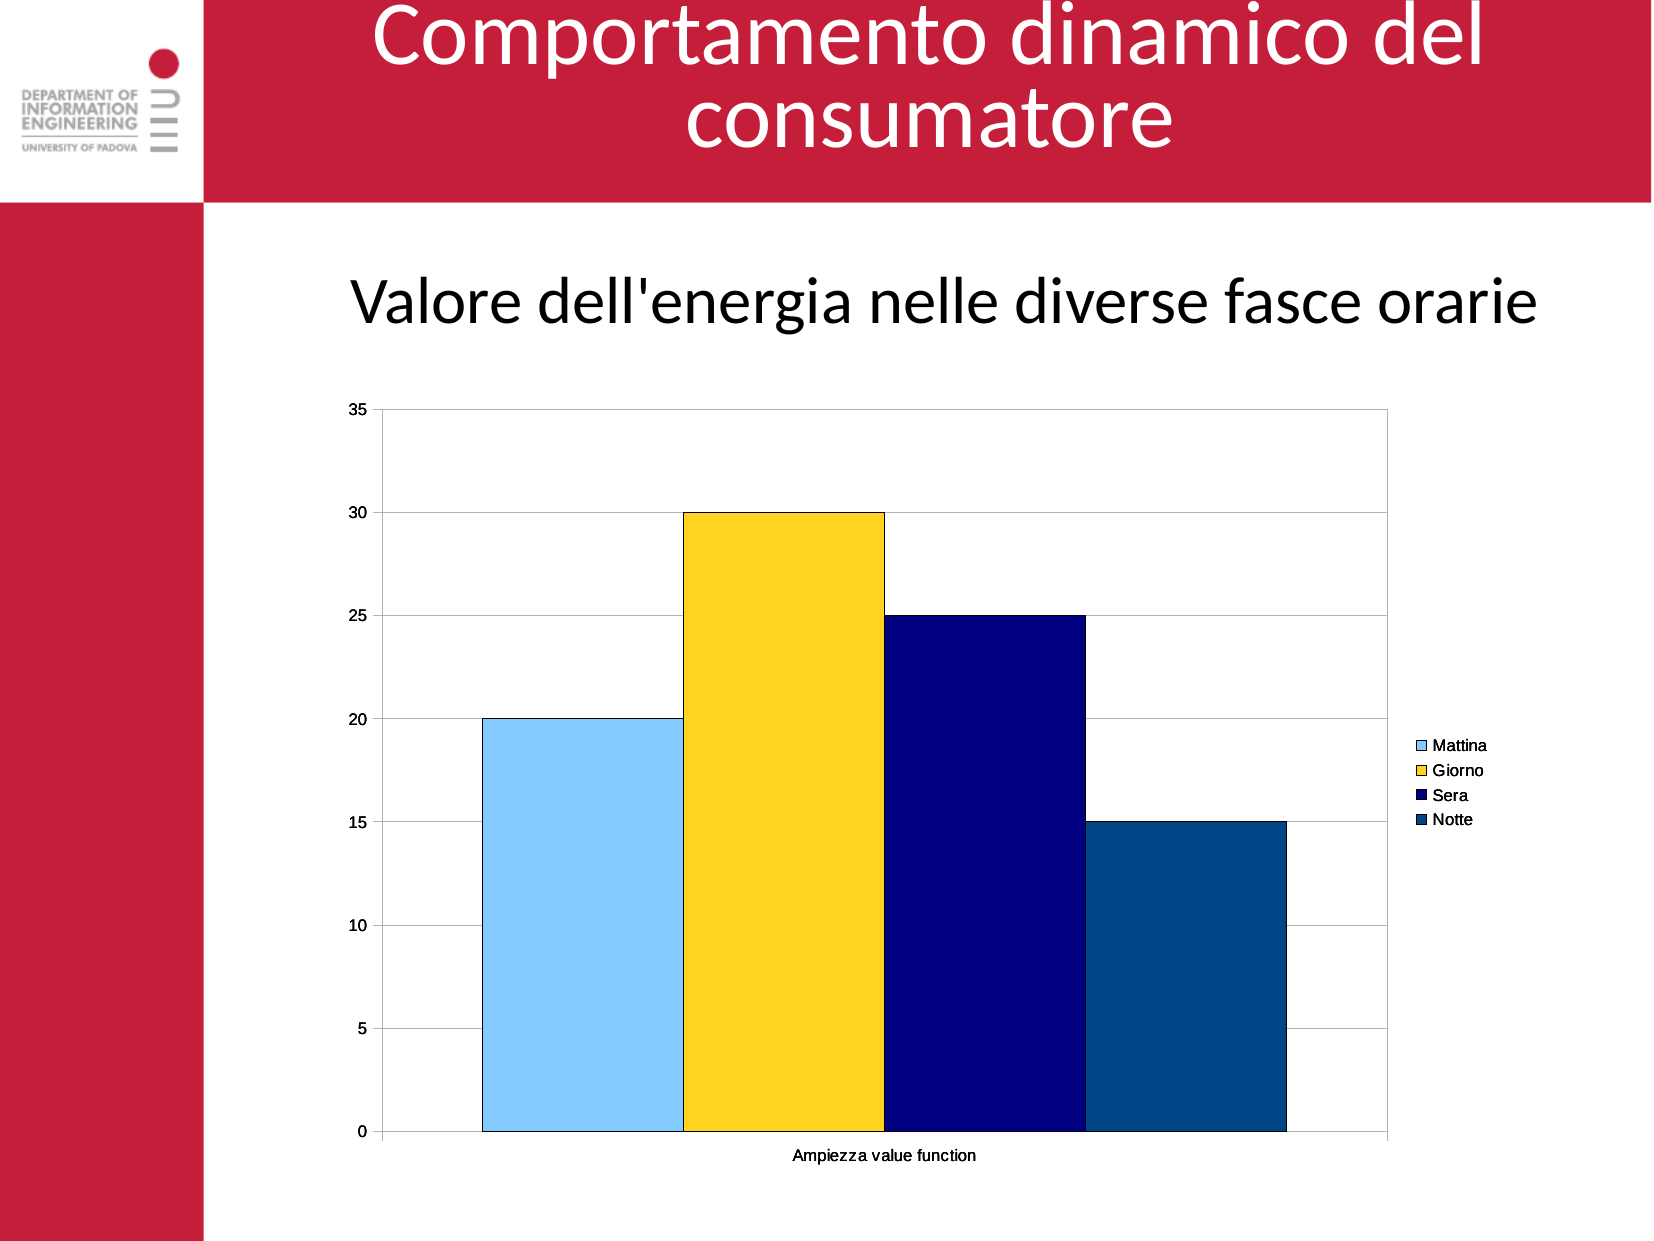

Comportamento dinamico del
consumatore
Valore dell'energia nelle diverse fasce orarie
### Chart
| Category | Mattina | Giorno | Sera | Notte |
|---|---|---|---|---|
| Ampiezza value function | 20.0 | 30.0 | 25.0 | 15.0 |
### Chart
| Category | Mattina | Giorno | Sera | Notte |
|---|---|---|---|---|
| Ampiezza value function | 20.0 | 30.0 | 25.0 | 15.0 |
### Chart
| Category | Mattina | Giorno | Sera | Notte |
|---|---|---|---|---|
| Ampiezza value function | 20.0 | 30.0 | 25.0 | 15.0 |